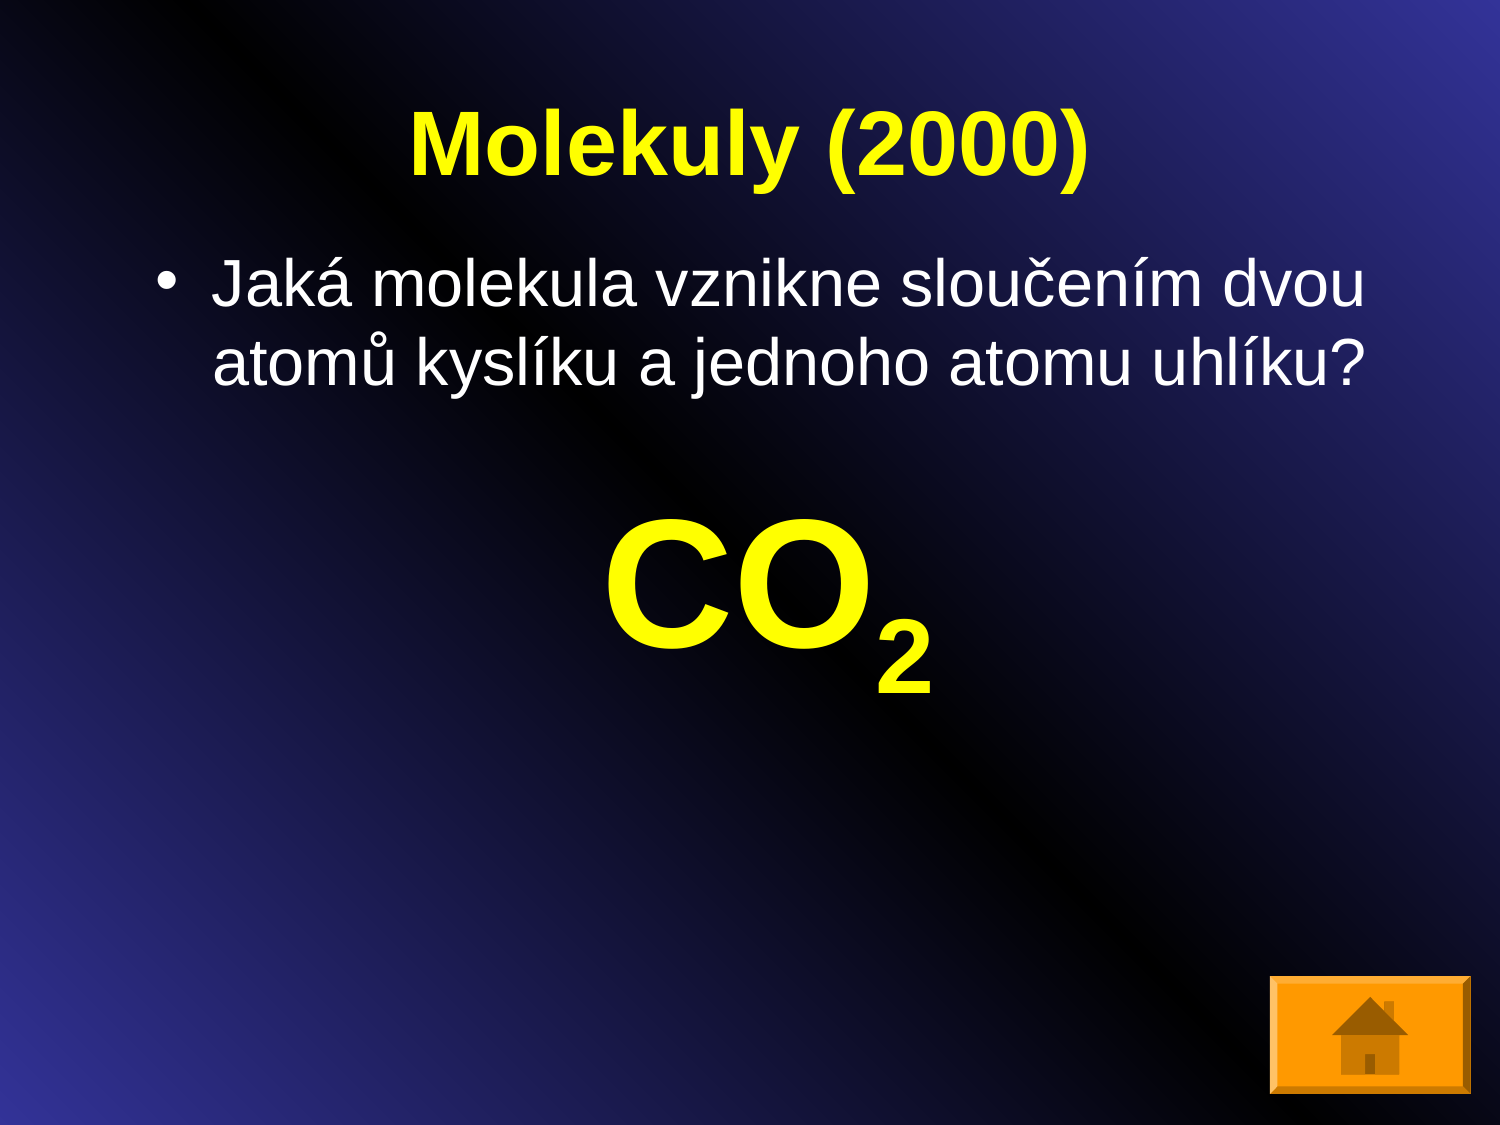

# Molekuly (2000)
Jaká molekula vznikne sloučením dvou atomů kyslíku a jednoho atomu uhlíku?
CO2